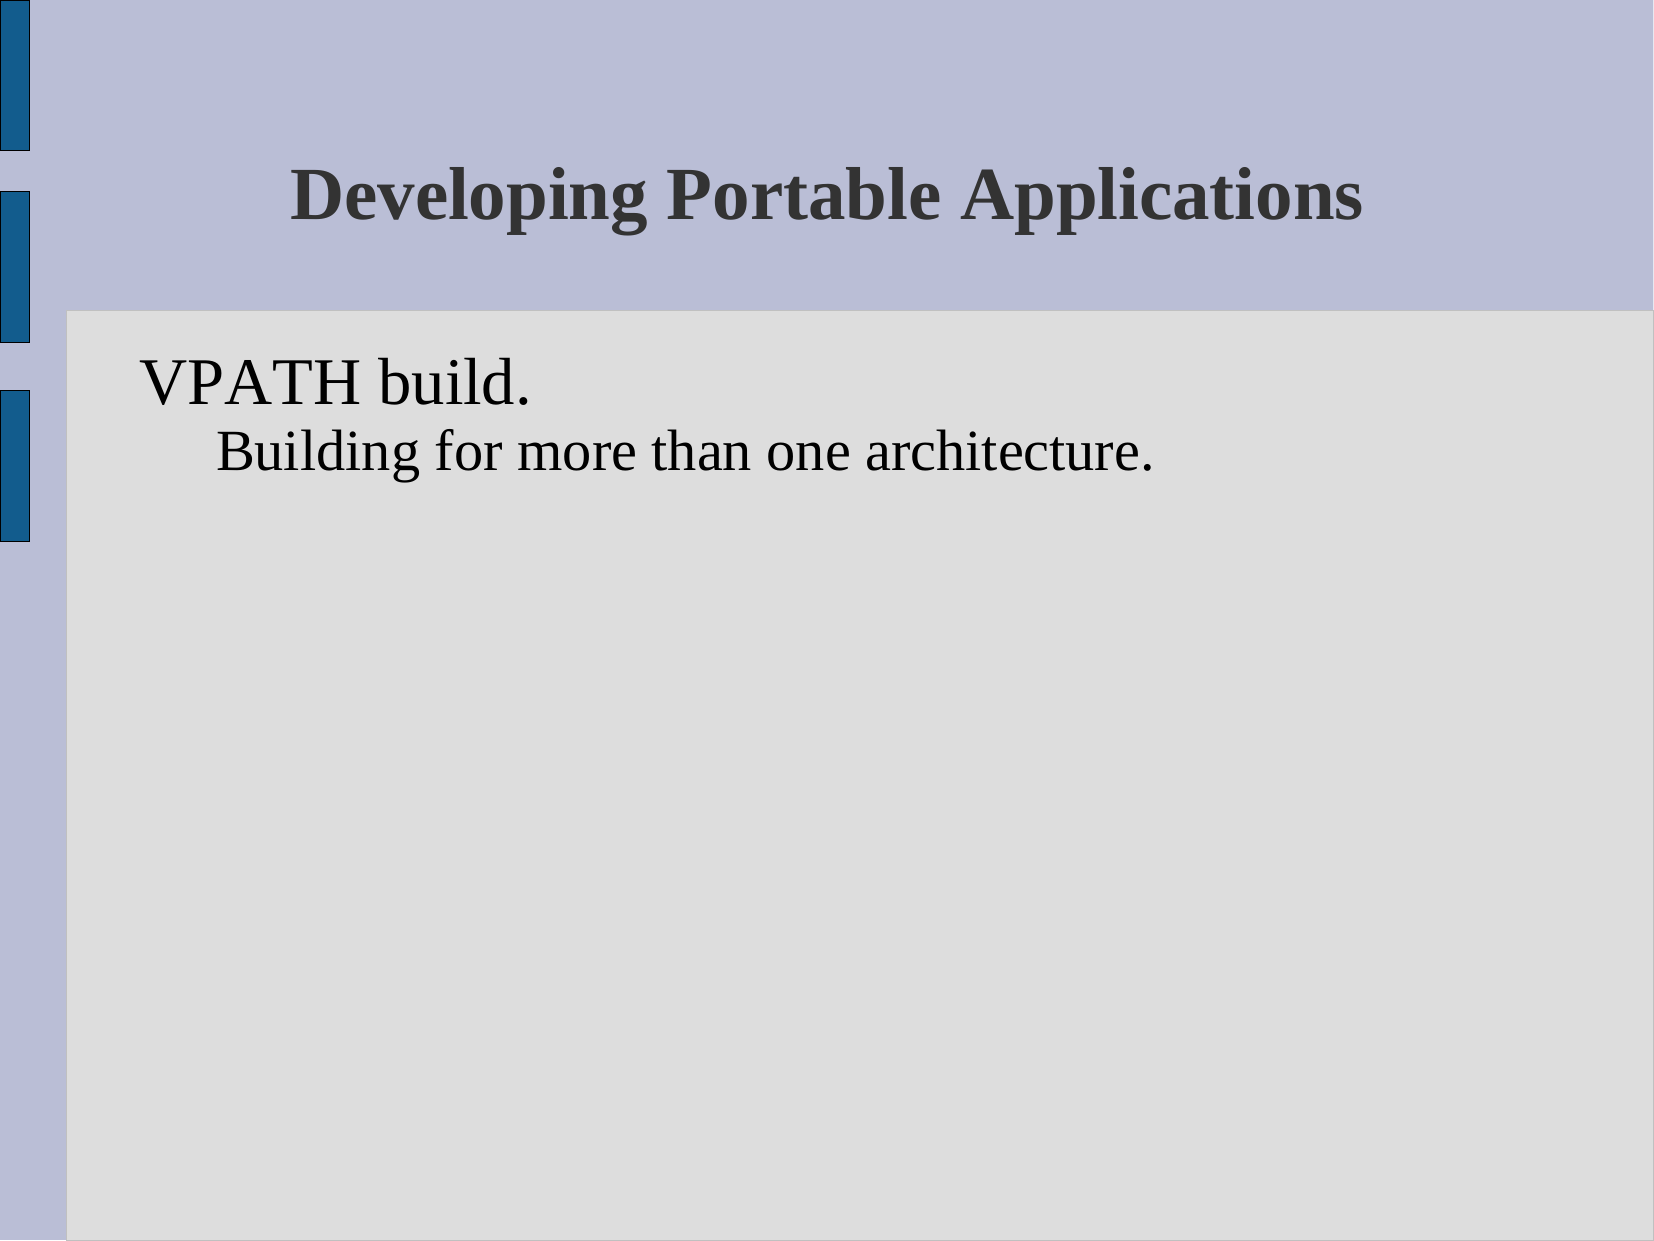

# Developing Portable Applications
VPATH build.
Building for more than one architecture.